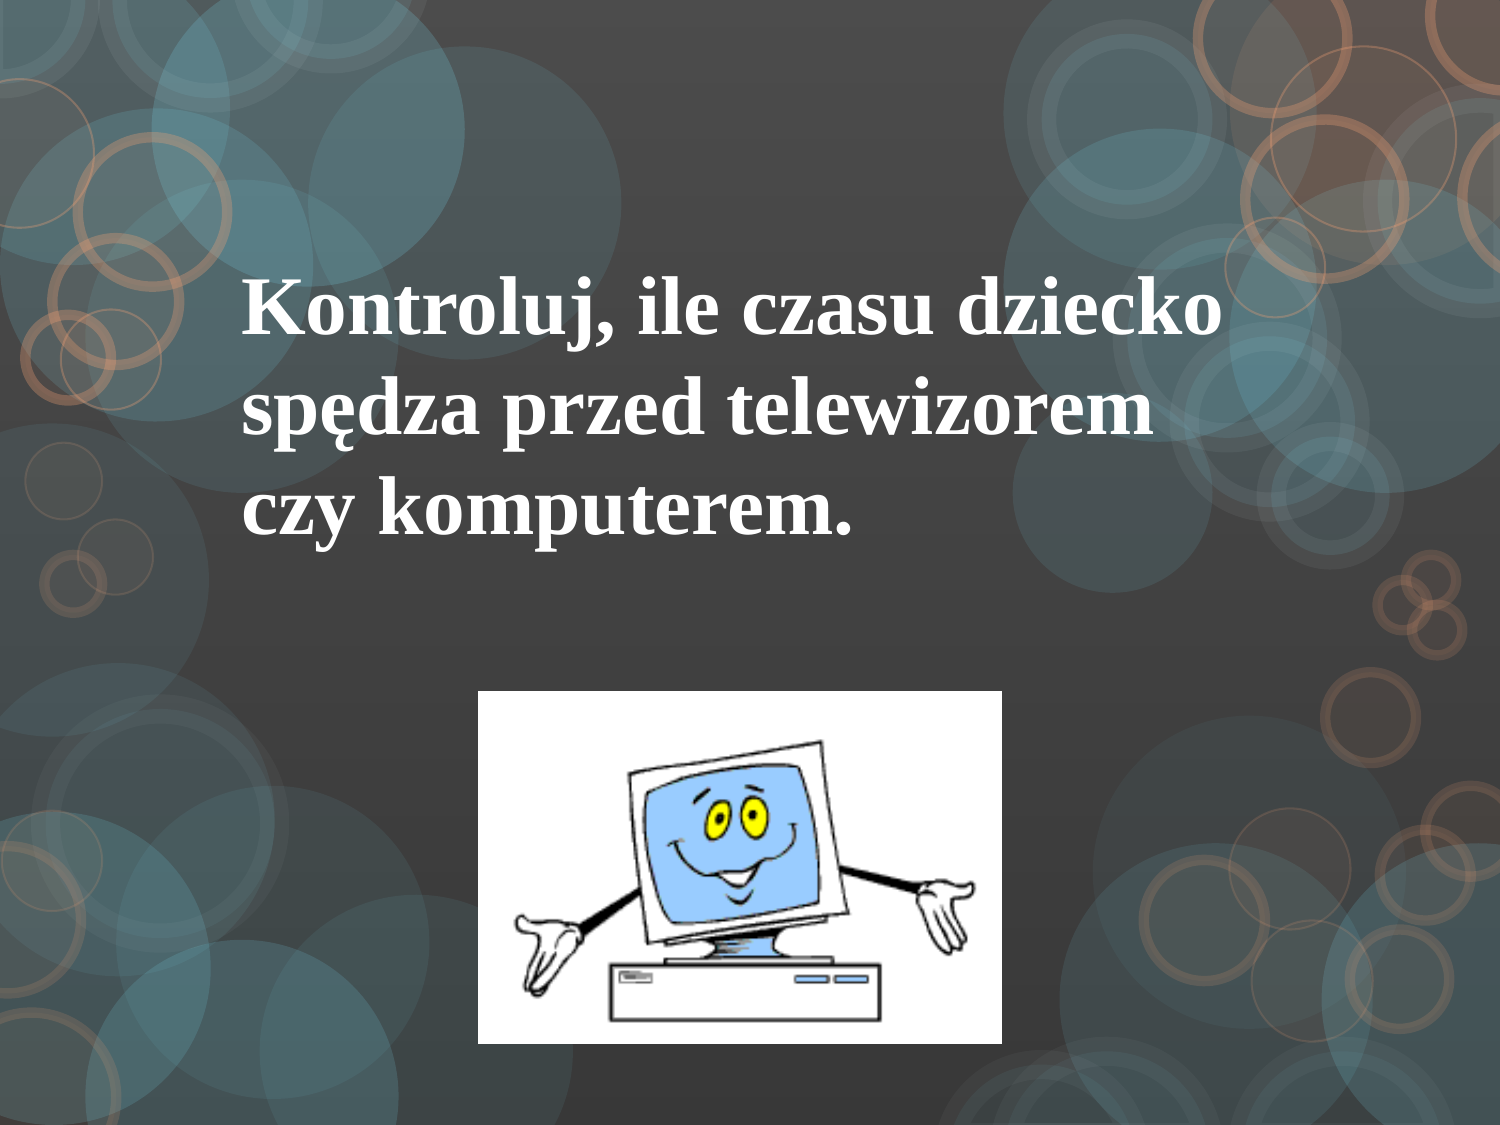

Kontroluj, ile czasu dziecko spędza przed telewizorem czy komputerem.